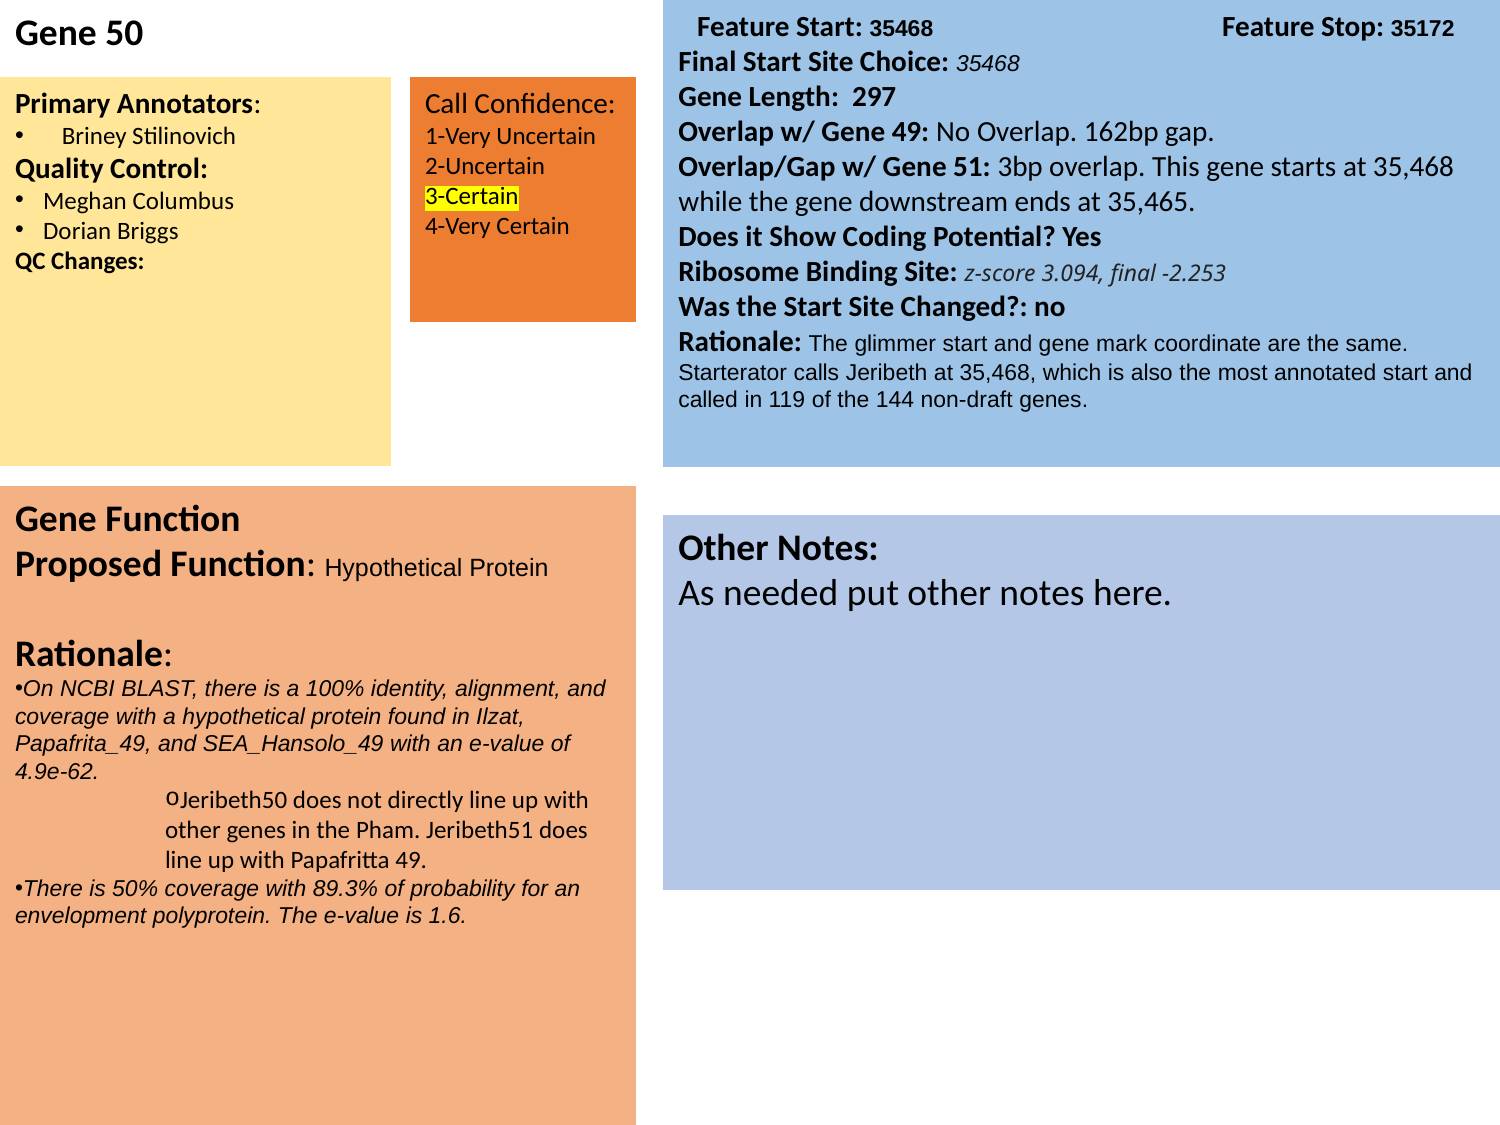

Gene 50
Feature Start: 35468 				Feature Stop: 35172
Final Start Site Choice: 35468
Gene Length: 297
Overlap w/ Gene 49: No Overlap. 162bp gap.
Overlap/Gap w/ Gene 51: 3bp overlap. This gene starts at 35,468 while the gene downstream ends at 35,465.
Does it Show Coding Potential? Yes
Ribosome Binding Site: z-score 3.094, final -2.253
Was the Start Site Changed?: no
Rationale: The glimmer start and gene mark coordinate are the same. Starterator calls Jeribeth at 35,468, which is also the most annotated start and called in 119 of the 144 non-draft genes.
Primary Annotators:
Briney Stilinovich
Quality Control:
Meghan Columbus
Dorian Briggs
QC Changes:
Call Confidence:
1-Very Uncertain
2-Uncertain
3-Certain
4-Very Certain
Gene Function
Proposed Function: Hypothetical Protein
Rationale:
On NCBI BLAST, there is a 100% identity, alignment, and coverage with a hypothetical protein found in Ilzat, Papafrita_49, and SEA_Hansolo_49 with an e-value of 4.9e-62.
Jeribeth50 does not directly line up with other genes in the Pham. Jeribeth51 does line up with Papafritta 49.
There is 50% coverage with 89.3% of probability for an envelopment polyprotein. The e-value is 1.6.
Other Notes:
As needed put other notes here.